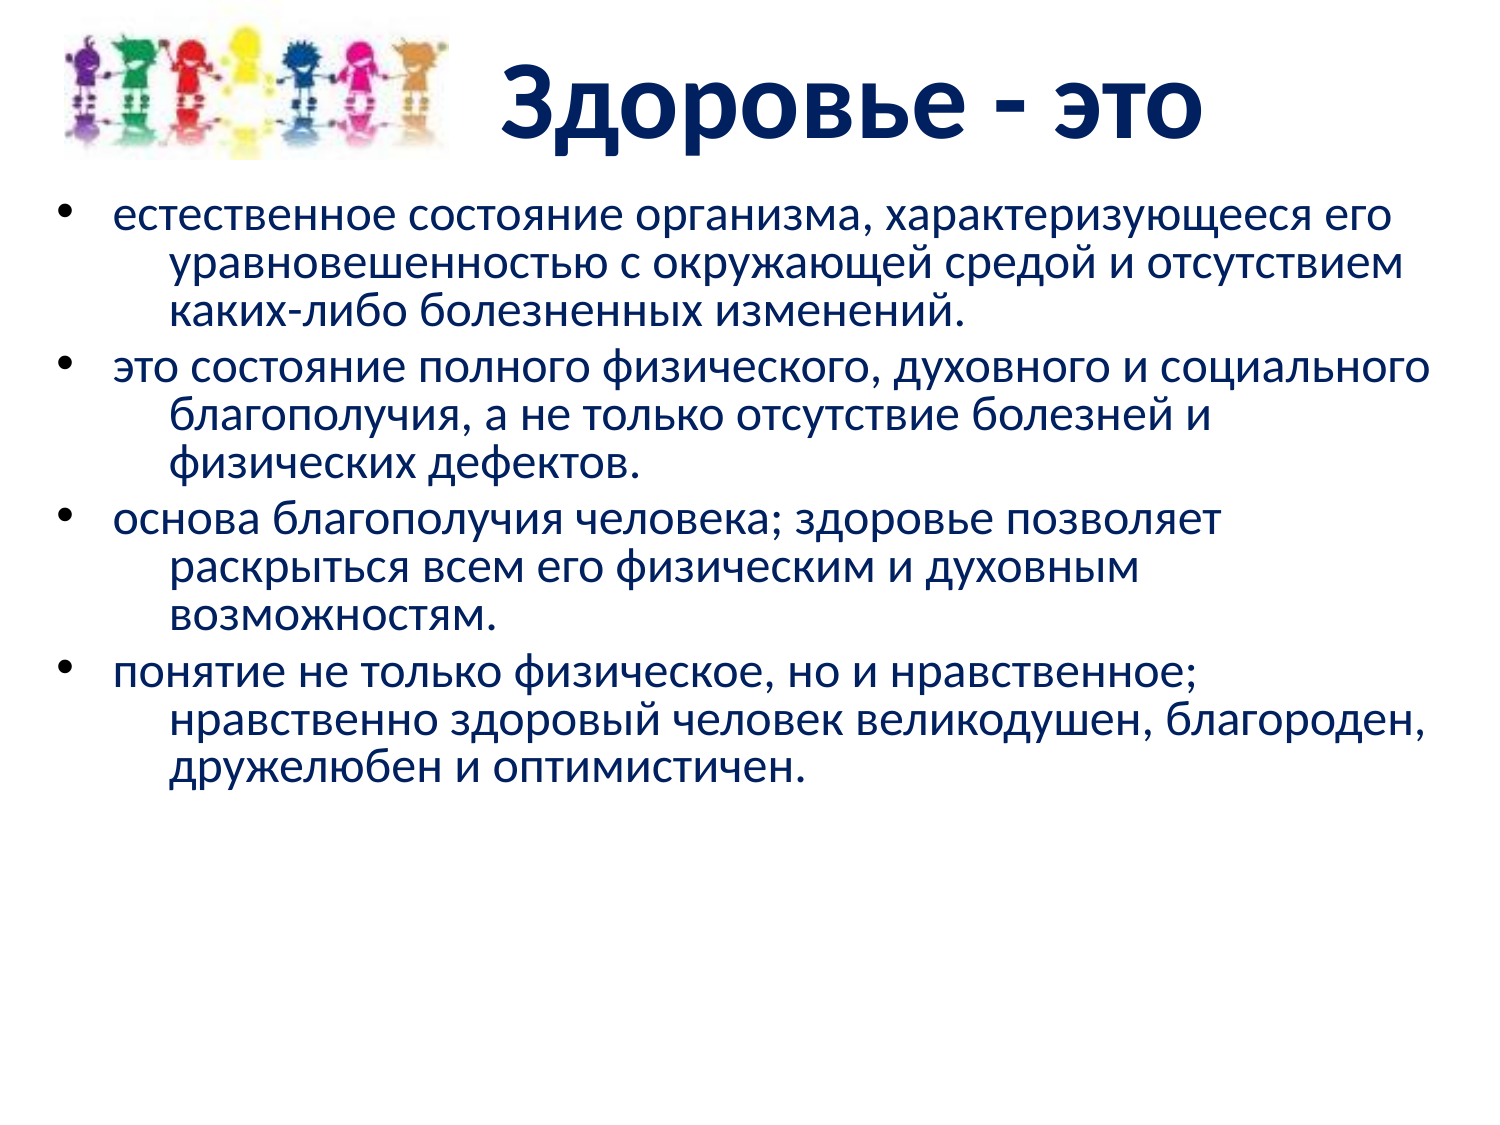

# Здоровье - это
естественное состояние организма, характеризующееся его уравновешенностью с окружающей средой и отсутствием каких-либо болезненных изменений.
это состояние полного физического, духовного и социального благополучия, а не только отсутствие болезней и физических дефектов.
основа благополучия человека; здоровье позволяет раскрыться всем его физическим и духовным возможностям.
понятие не только физическое, но и нравственное; нравственно здоровый человек великодушен, благороден, дружелюбен и оптимистичен.